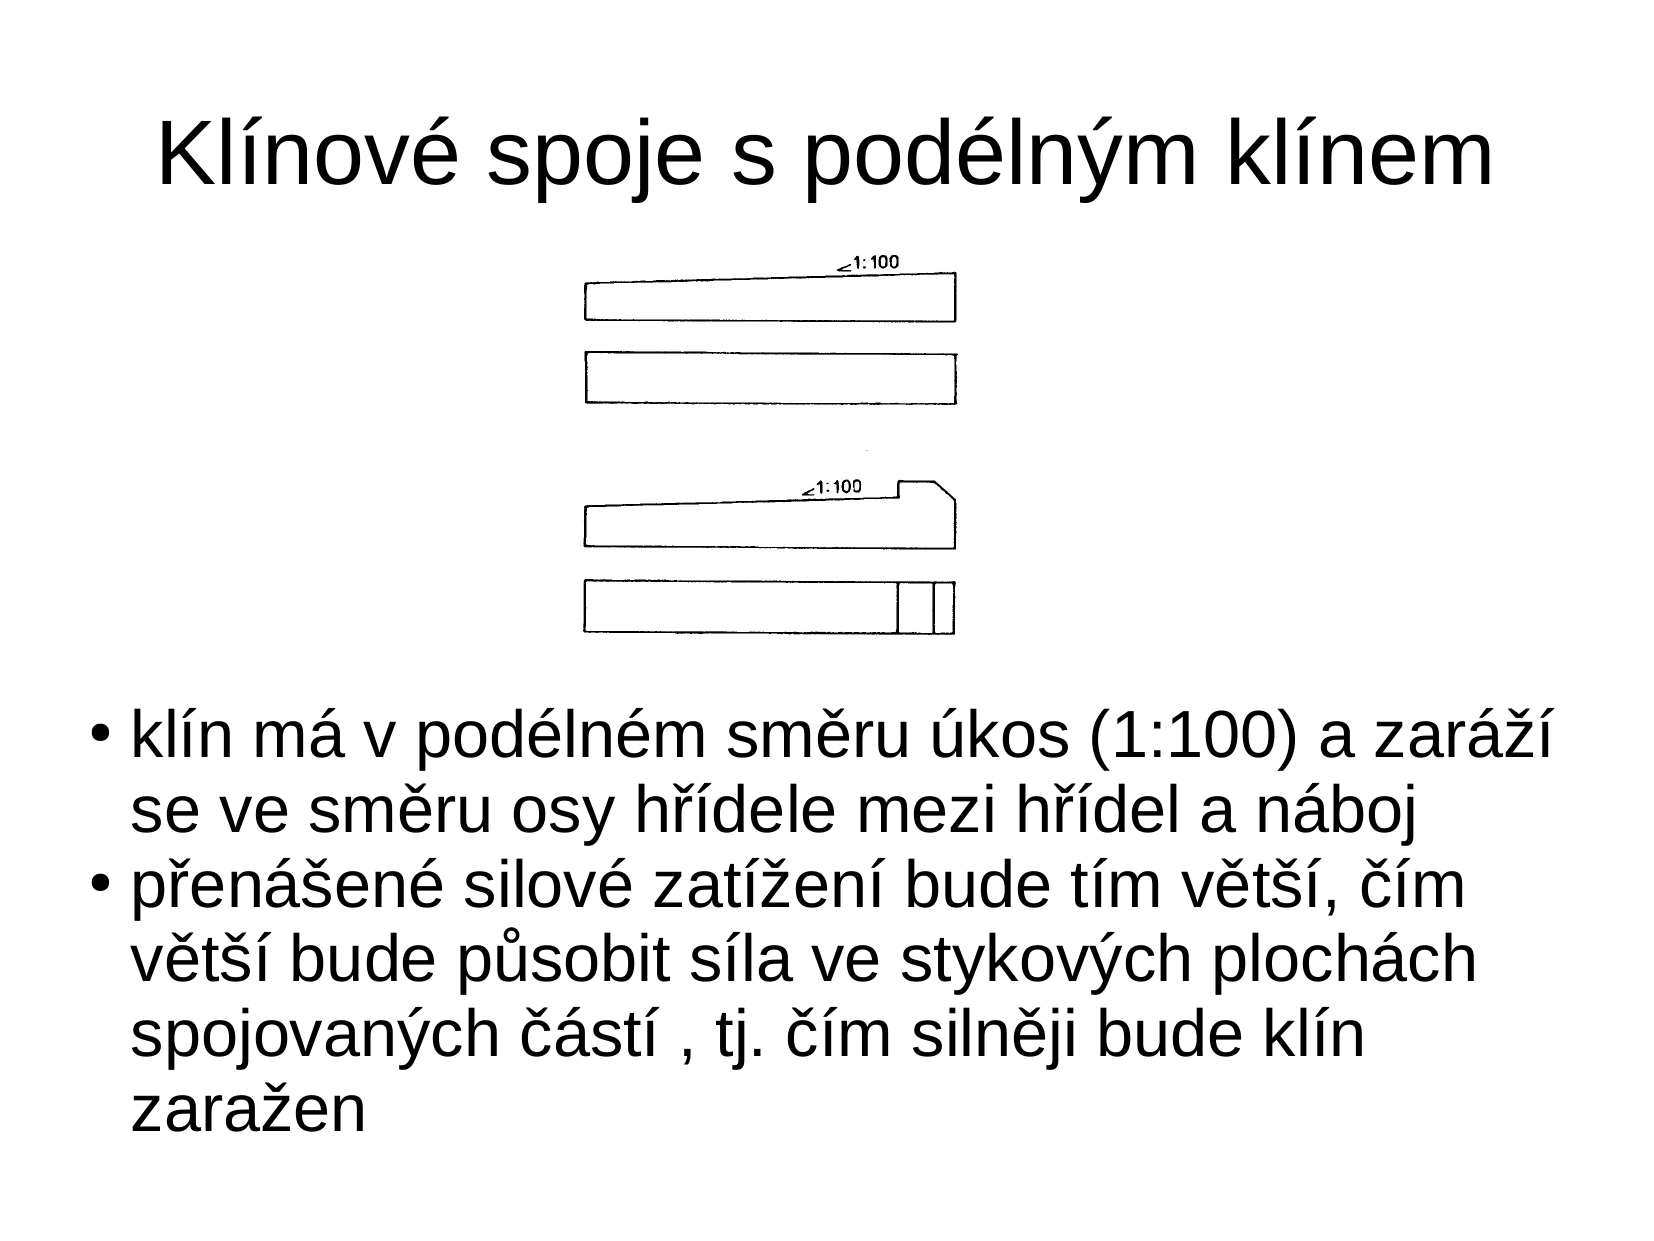

# Klínové spoje s podélným klínem
 klín má v podélném směru úkos (1:100) a zaráží
 se ve směru osy hřídele mezi hřídel a náboj
 přenášené silové zatížení bude tím větší, čím
 větší bude působit síla ve stykových plochách
 spojovaných částí , tj. čím silněji bude klín
 zaražen